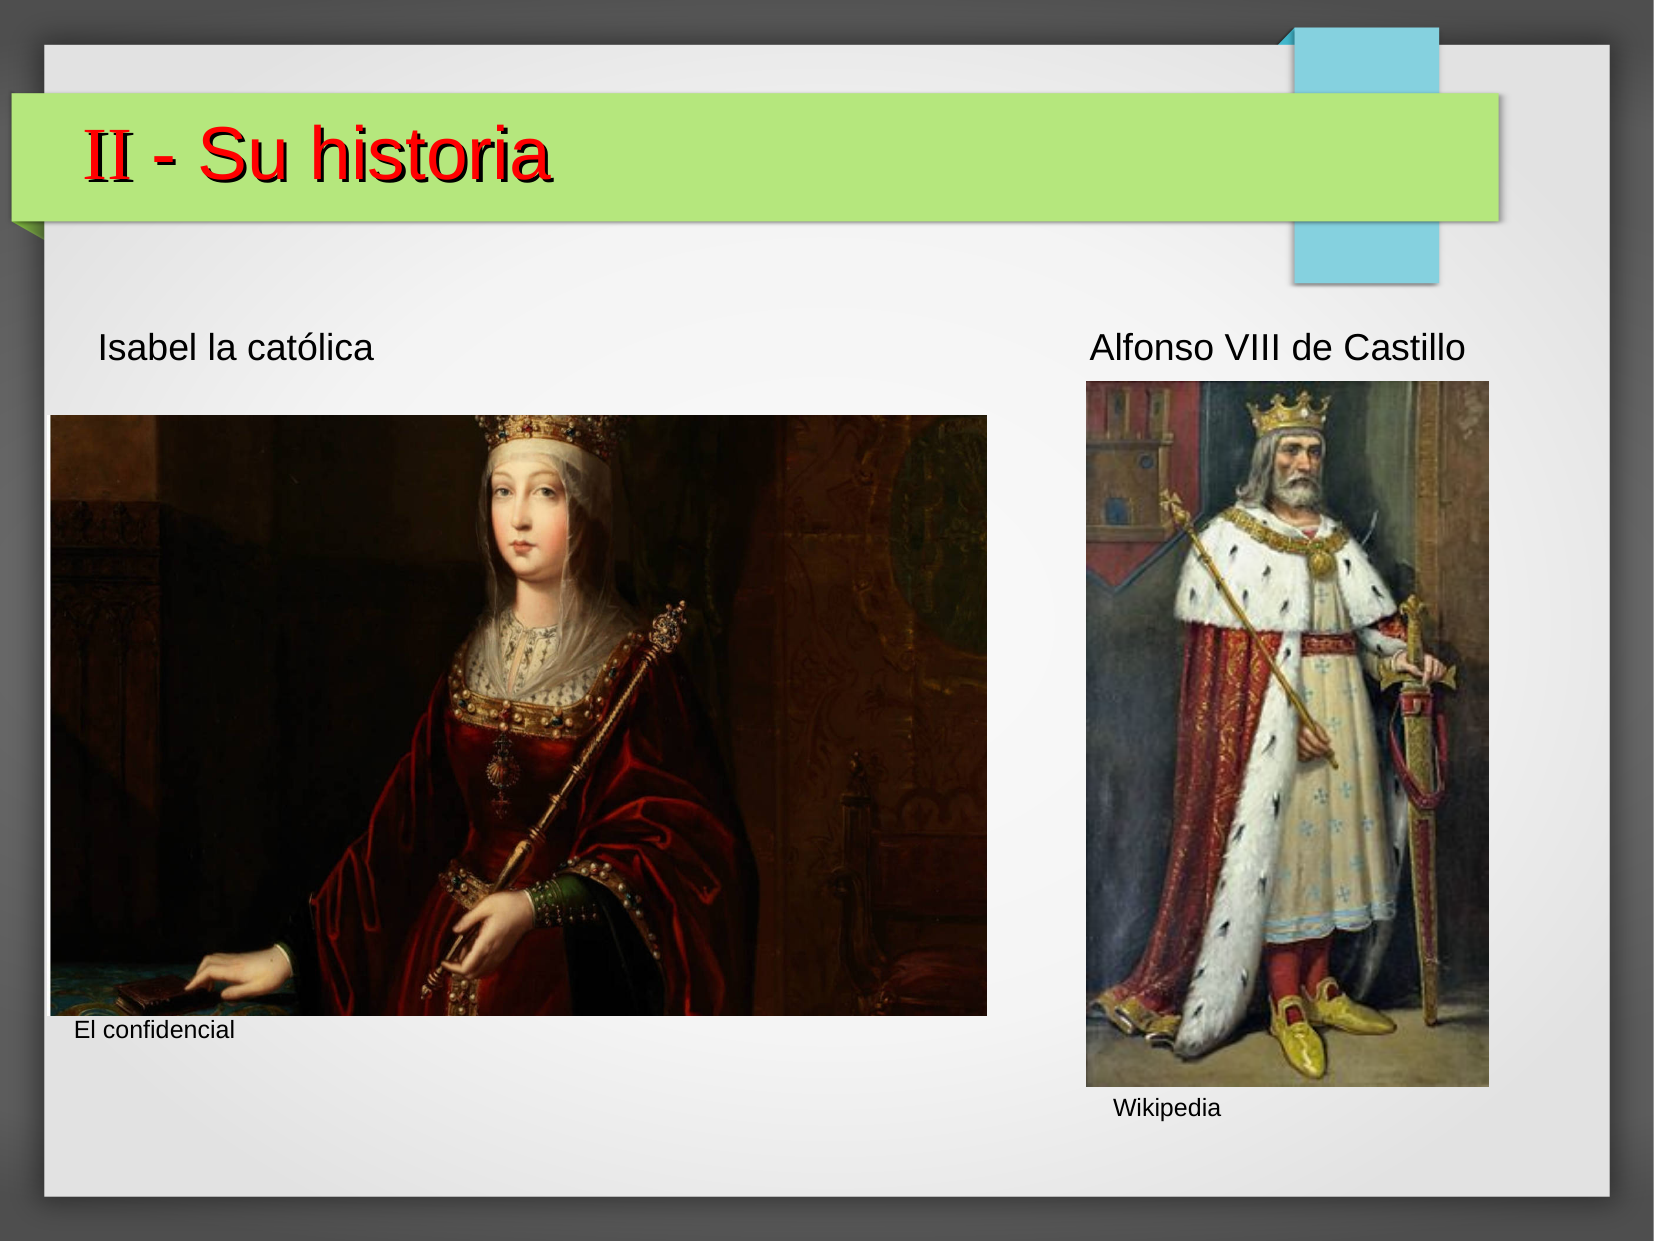

# II - Su historia
Isabel la católica
Alfonso VIII de Castillo
El confidencial
Wikipedia